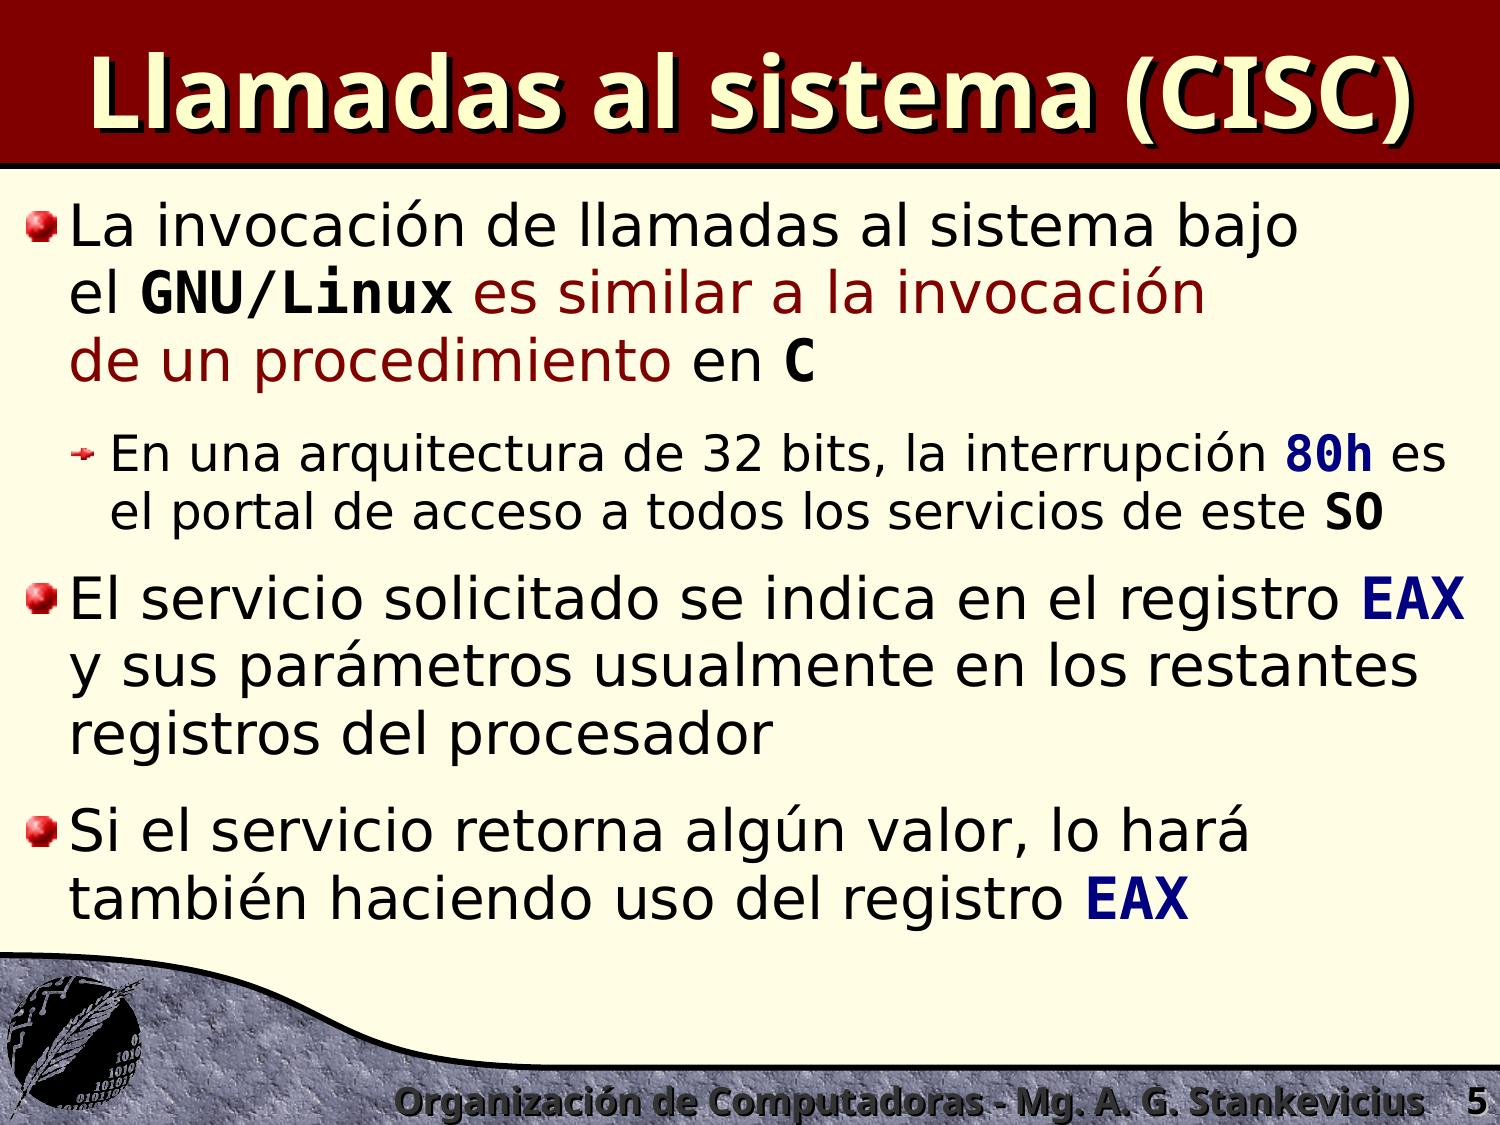

# Llamadas al sistema (CISC)
La invocación de llamadas al sistema bajo
el GNU/Linux es similar a la invocación
de un procedimiento en C
En una arquitectura de 32 bits, la interrupción 80h es el portal de acceso a todos los servicios de este SO
El servicio solicitado se indica en el registro EAX y sus parámetros usualmente en los restantes registros del procesador
Si el servicio retorna algún valor, lo hará también haciendo uso del registro EAX
5